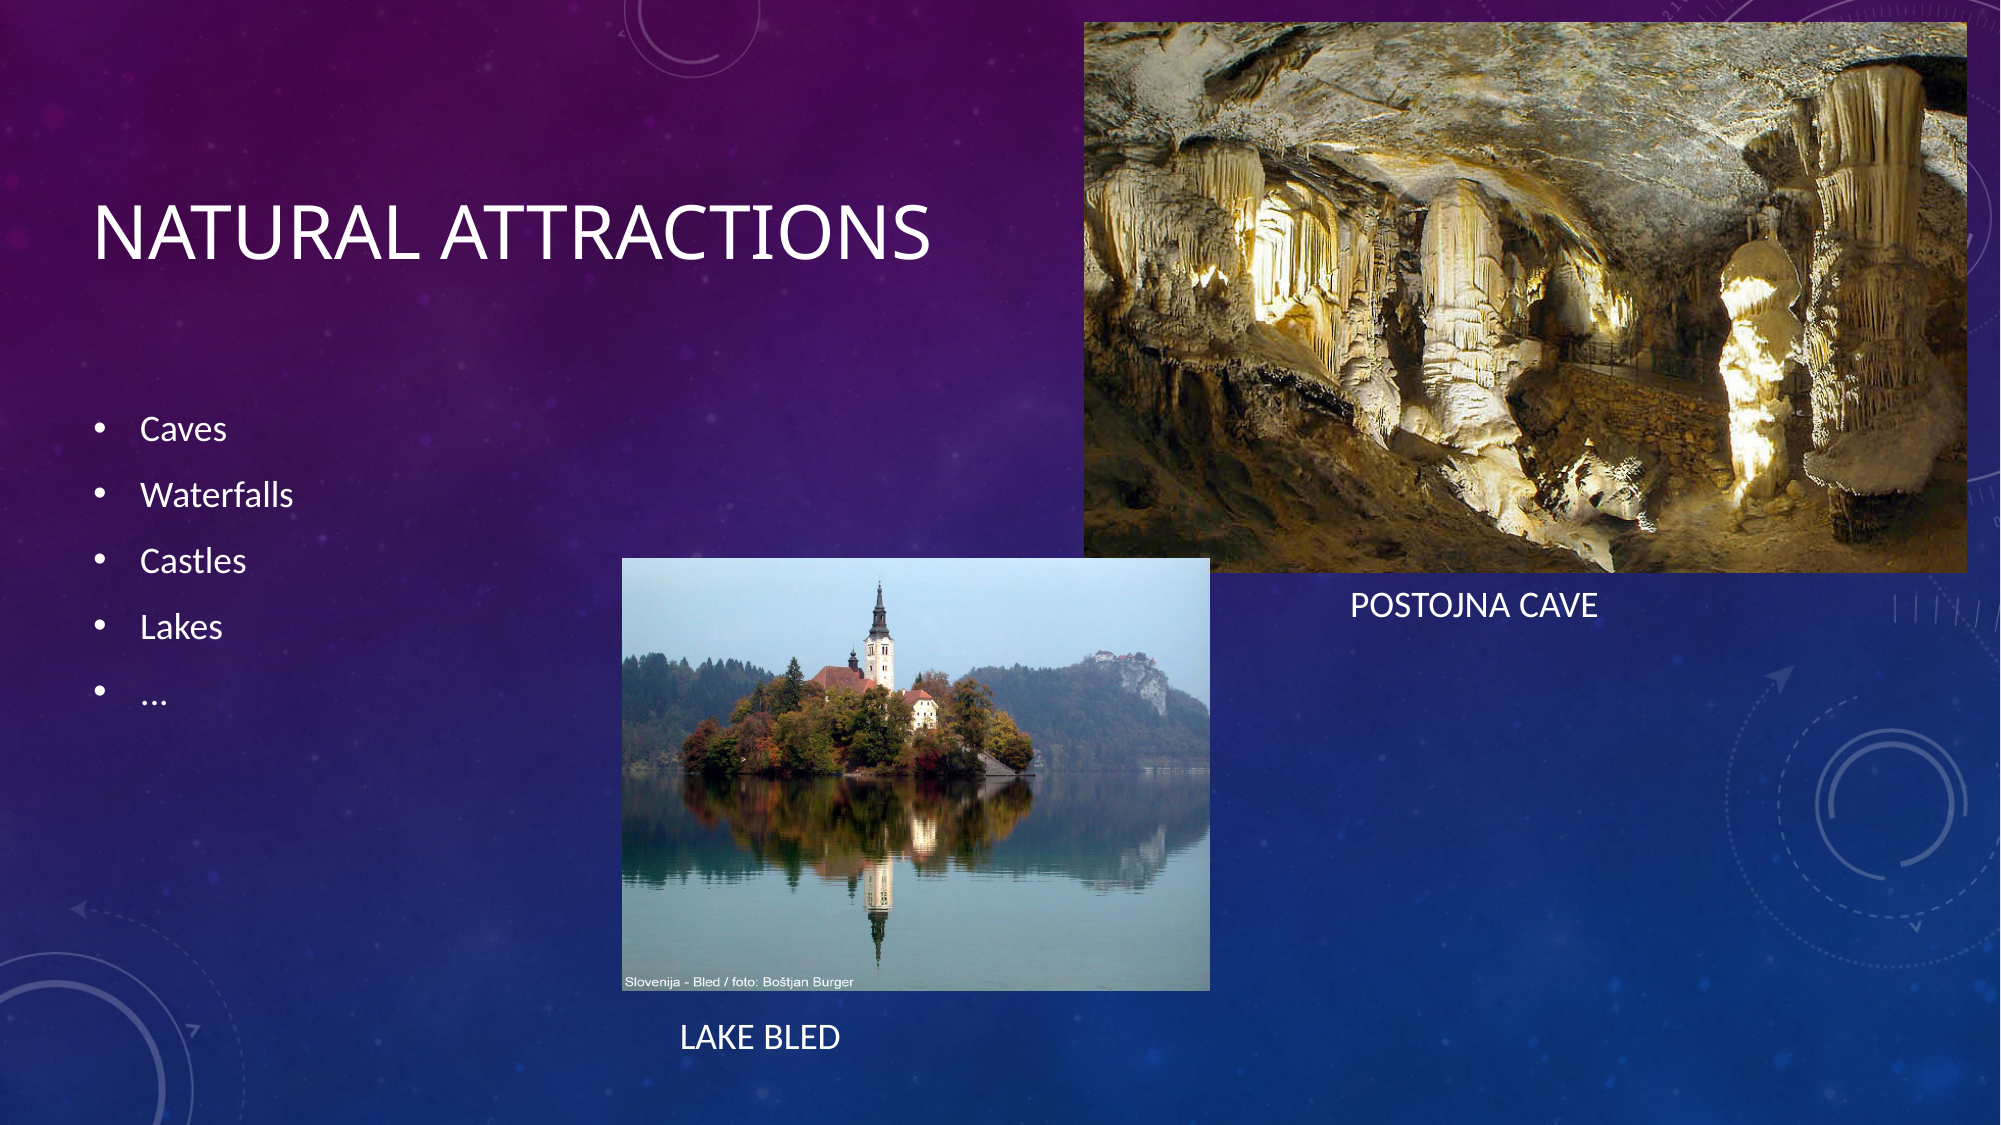

# natural attractions
Caves
Waterfalls
Castles
Lakes
...
POSTOJNA CAVE
LAKE BLED